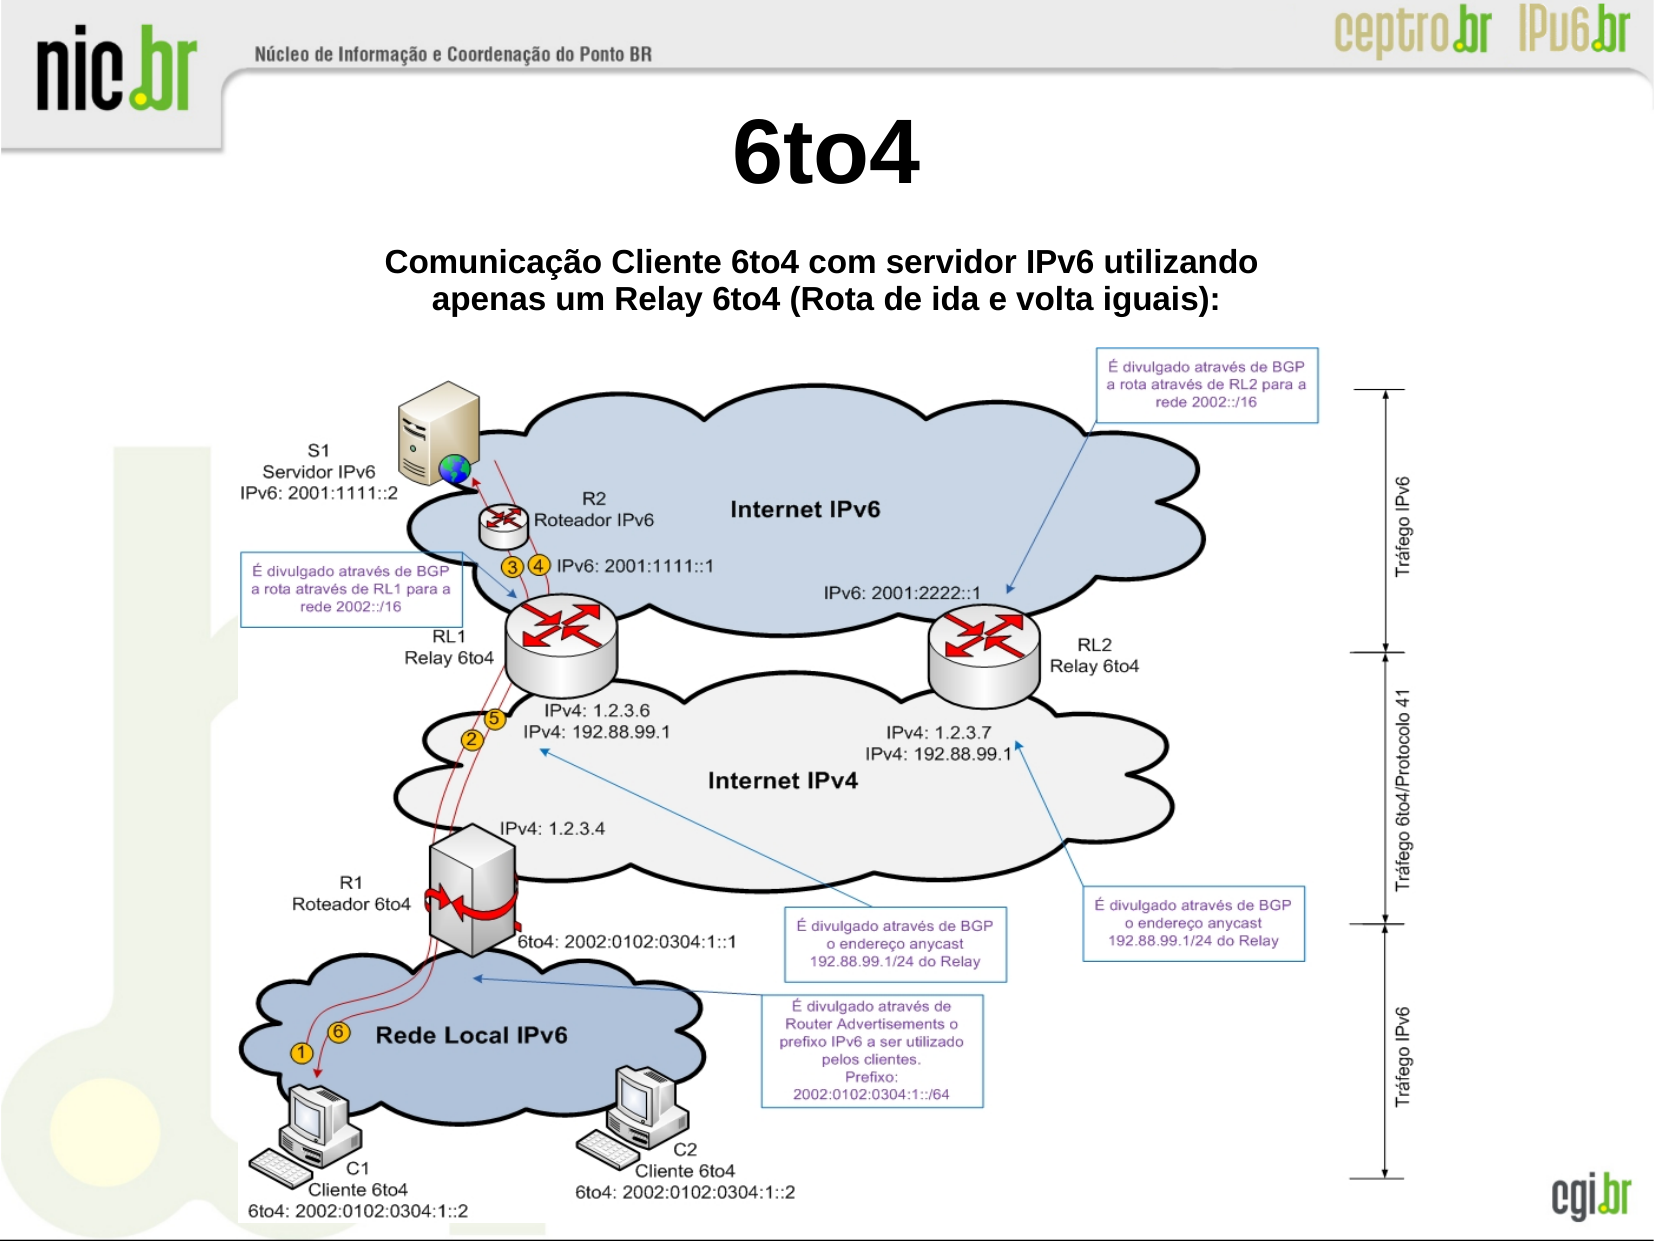

# 6to4
Comunicação Cliente 6to4 com servidor IPv6 utilizando
apenas um Relay 6to4 (Rota de ida e volta iguais):